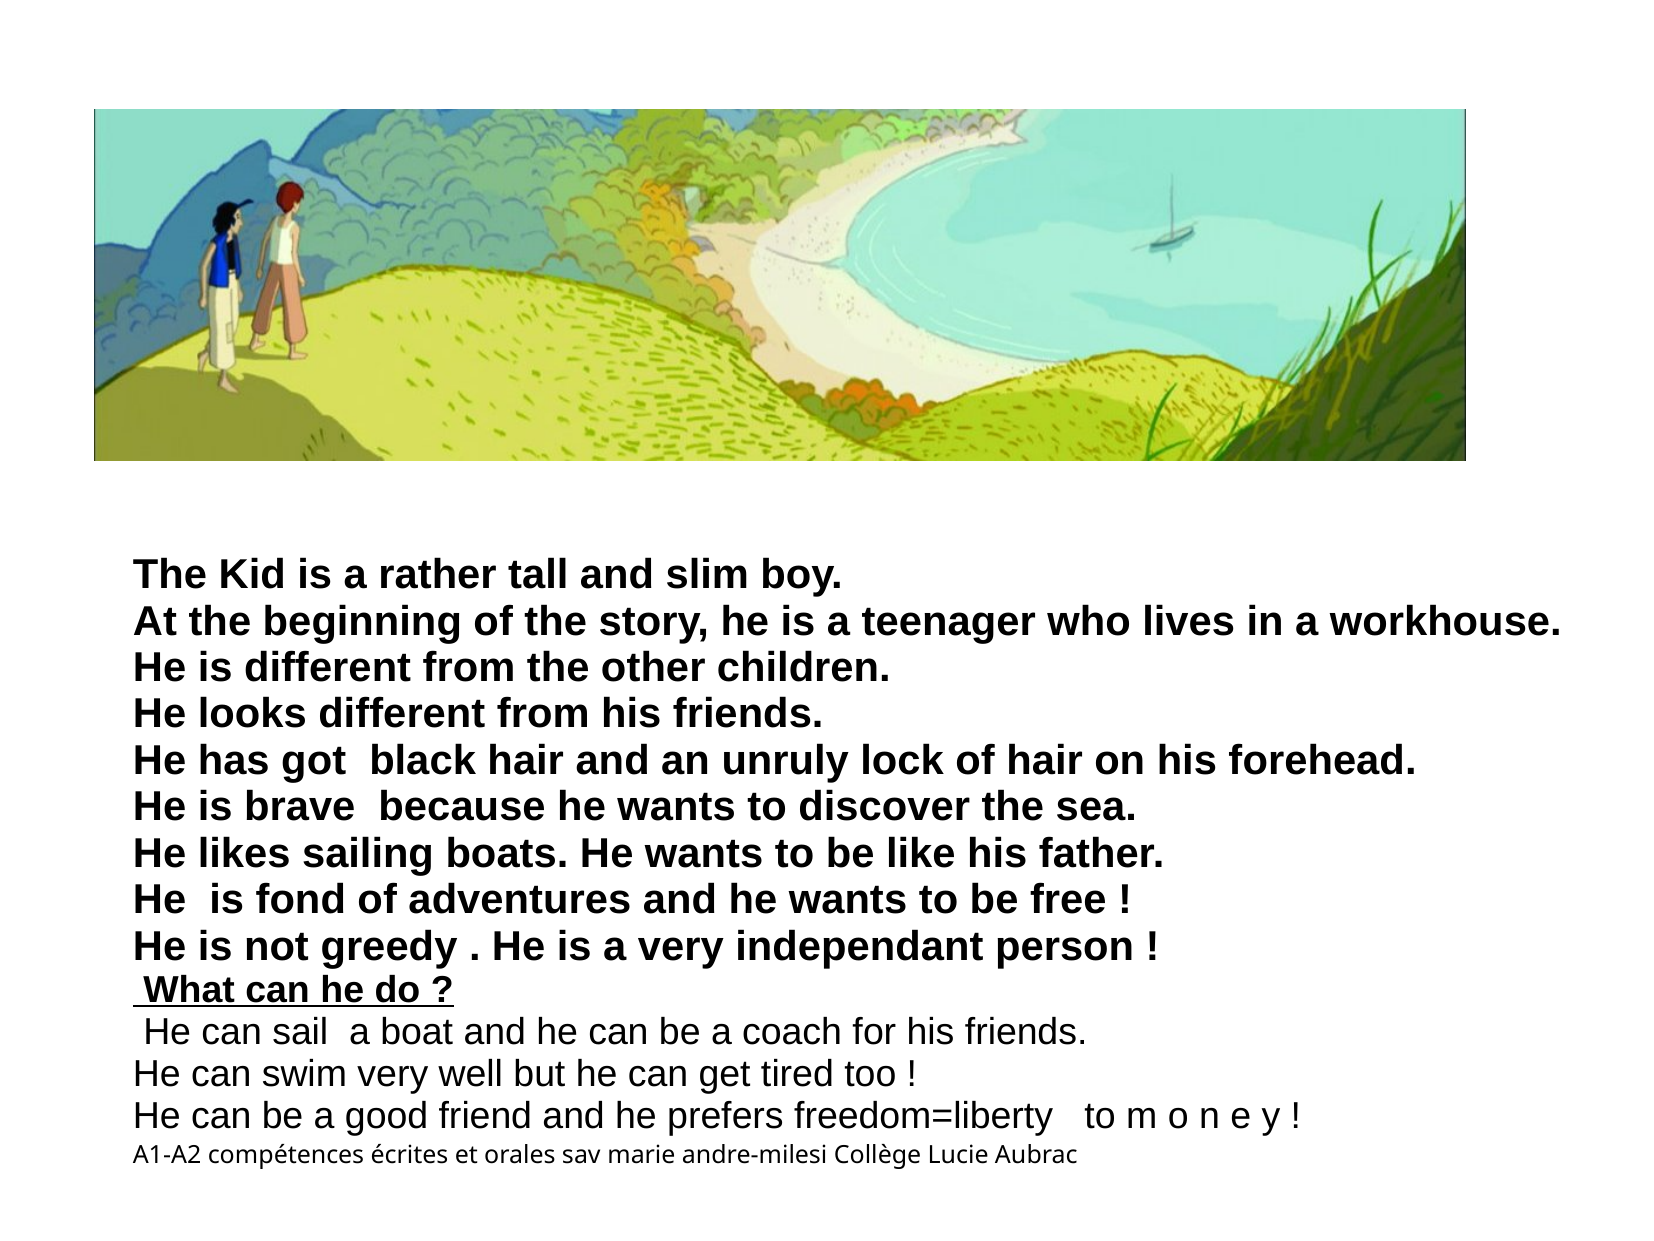

The Kid is a rather tall and slim boy.
At the beginning of the story, he is a teenager who lives in a workhouse.
He is different from the other children.
He looks different from his friends.
He has got black hair and an unruly lock of hair on his forehead.
He is brave because he wants to discover the sea.
He likes sailing boats. He wants to be like his father.
He is fond of adventures and he wants to be free !
He is not greedy . He is a very independant person !
 What can he do ?
 He can sail a boat and he can be a coach for his friends.
He can swim very well but he can get tired too !
He can be a good friend and he prefers freedom=liberty to m o n e y !
A1-A2 compétences écrites et orales sav marie andre-milesi Collège Lucie Aubrac